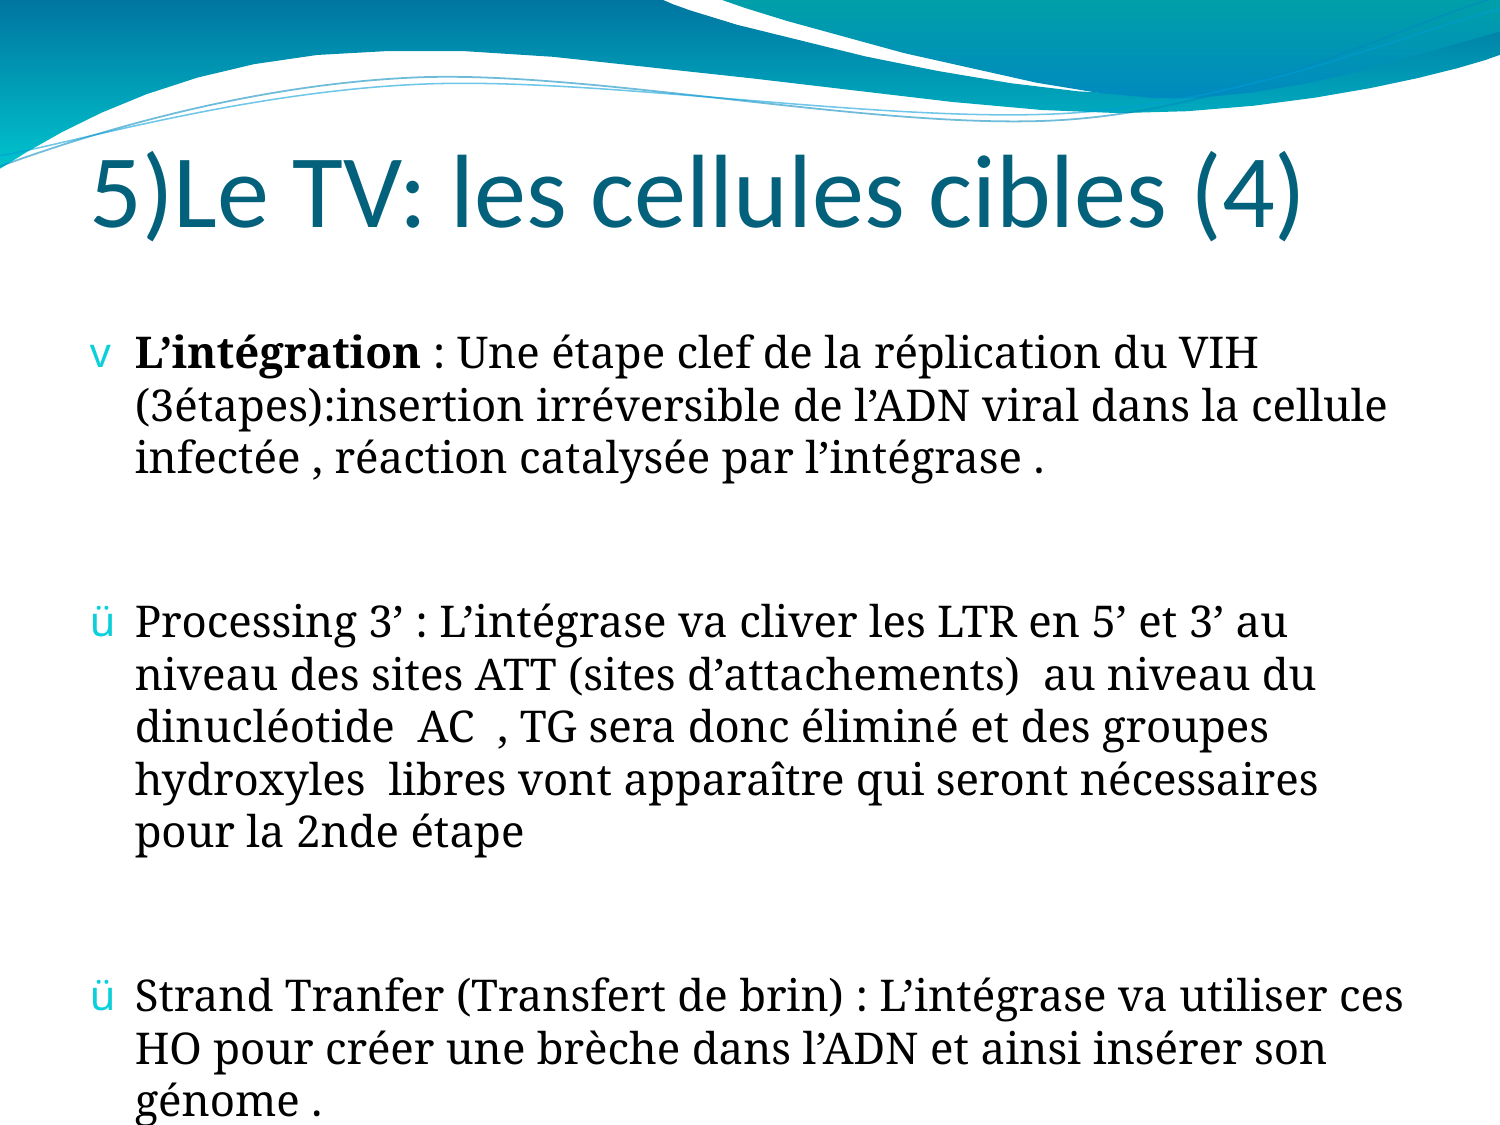

# 5)Le TV: les cellules cibles (4)
L’intégration : Une étape clef de la réplication du VIH (3étapes):insertion irréversible de l’ADN viral dans la cellule infectée , réaction catalysée par l’intégrase .
Processing 3’ : L’intégrase va cliver les LTR en 5’ et 3’ au niveau des sites ATT (sites d’attachements) au niveau du dinucléotide AC , TG sera donc éliminé et des groupes hydroxyles libres vont apparaître qui seront nécessaires pour la 2nde étape
Strand Tranfer (Transfert de brin) : L’intégrase va utiliser ces HO pour créer une brèche dans l’ADN et ainsi insérer son génome .
 Gag repair : Réparation des régions LTR entourant le génome viral par les mécanismes de réparation cellulaire .
 Suite à l’intégration du virus dans le génome cellulaire , lors de la division cellulaire les cellules filles vont aussi acquérir le génome viral mais si le génome reste sous forme d’épisome , il sera « dilué » au cours de la division cellulaire .